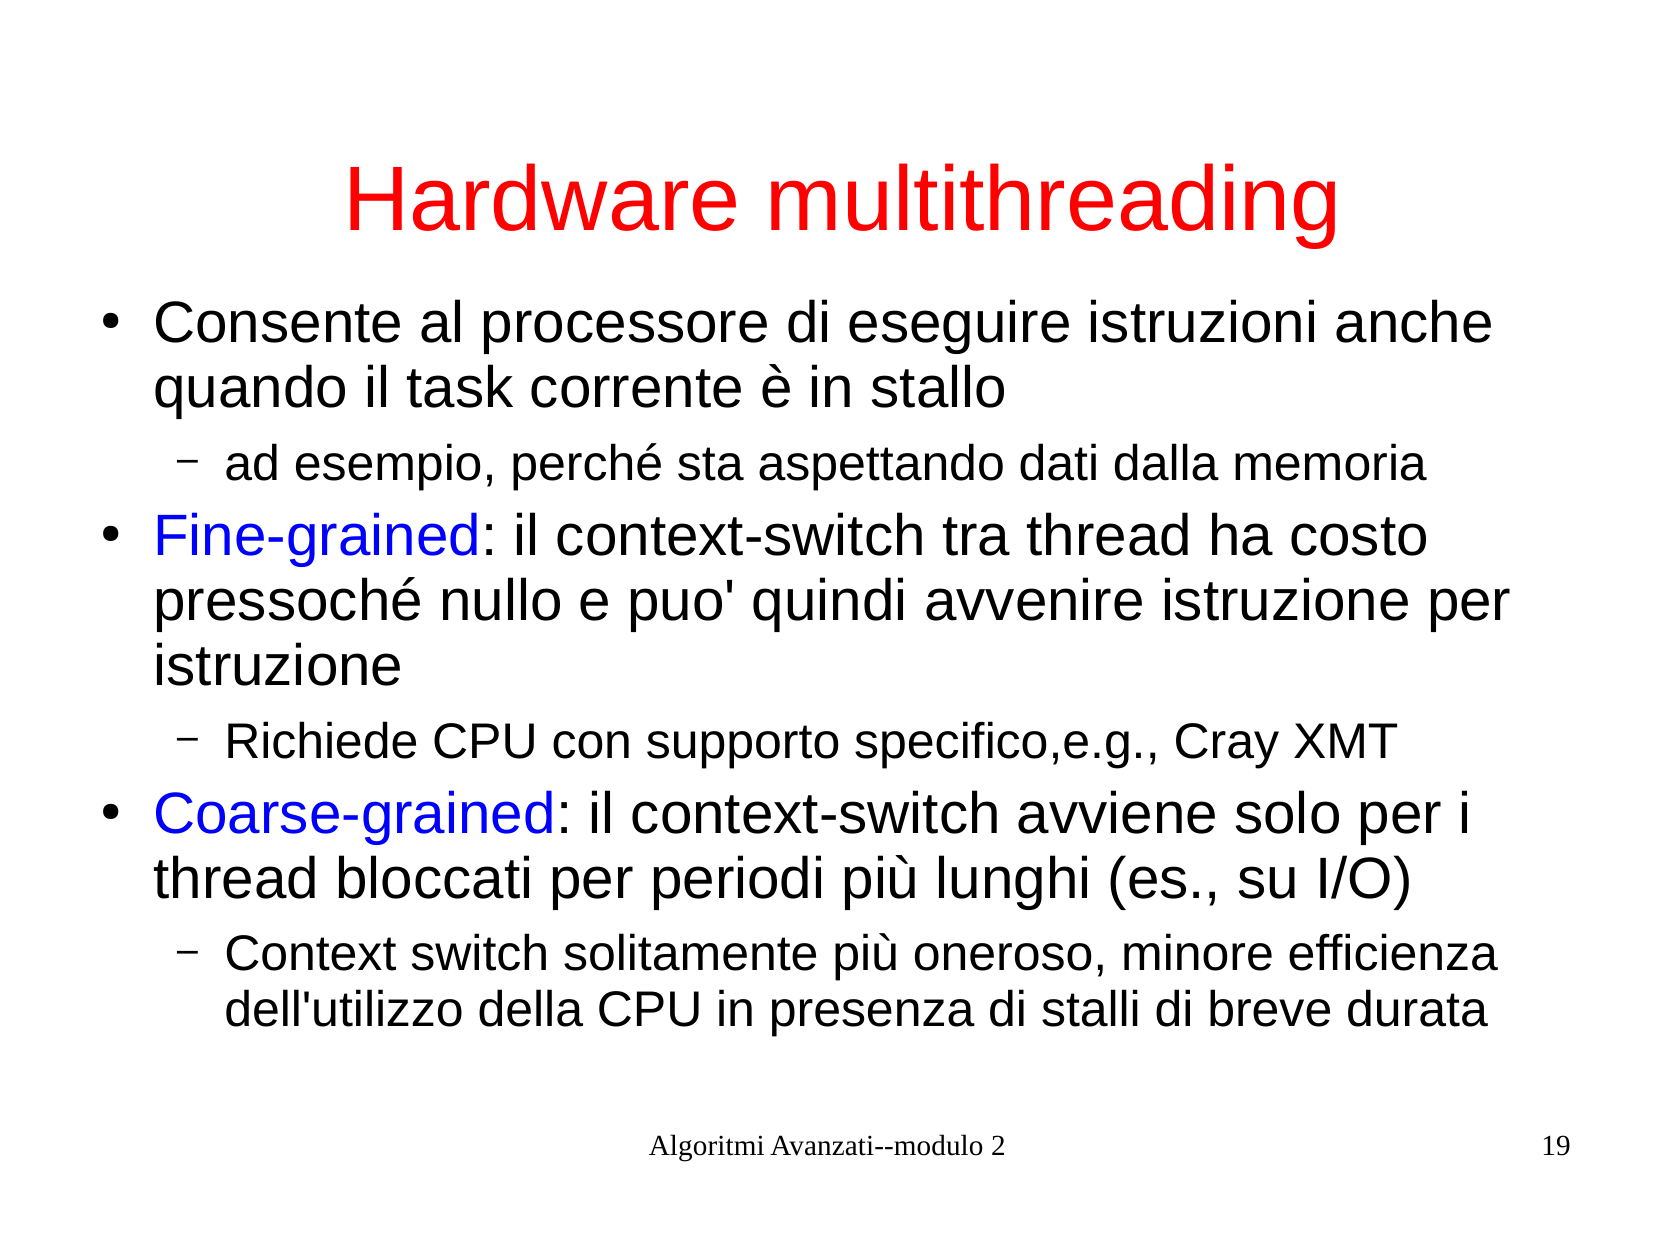

# Hardware multithreading
Consente al processore di eseguire istruzioni anche quando il task corrente è in stallo
ad esempio, perché sta aspettando dati dalla memoria
Fine-grained: il context-switch tra thread ha costo pressoché nullo e puo' quindi avvenire istruzione per istruzione
Richiede CPU con supporto specifico,e.g., Cray XMT
Coarse-grained: il context-switch avviene solo per i thread bloccati per periodi più lunghi (es., su I/O)
Context switch solitamente più oneroso, minore efficienza dell'utilizzo della CPU in presenza di stalli di breve durata
Algoritmi Avanzati--modulo 2
19